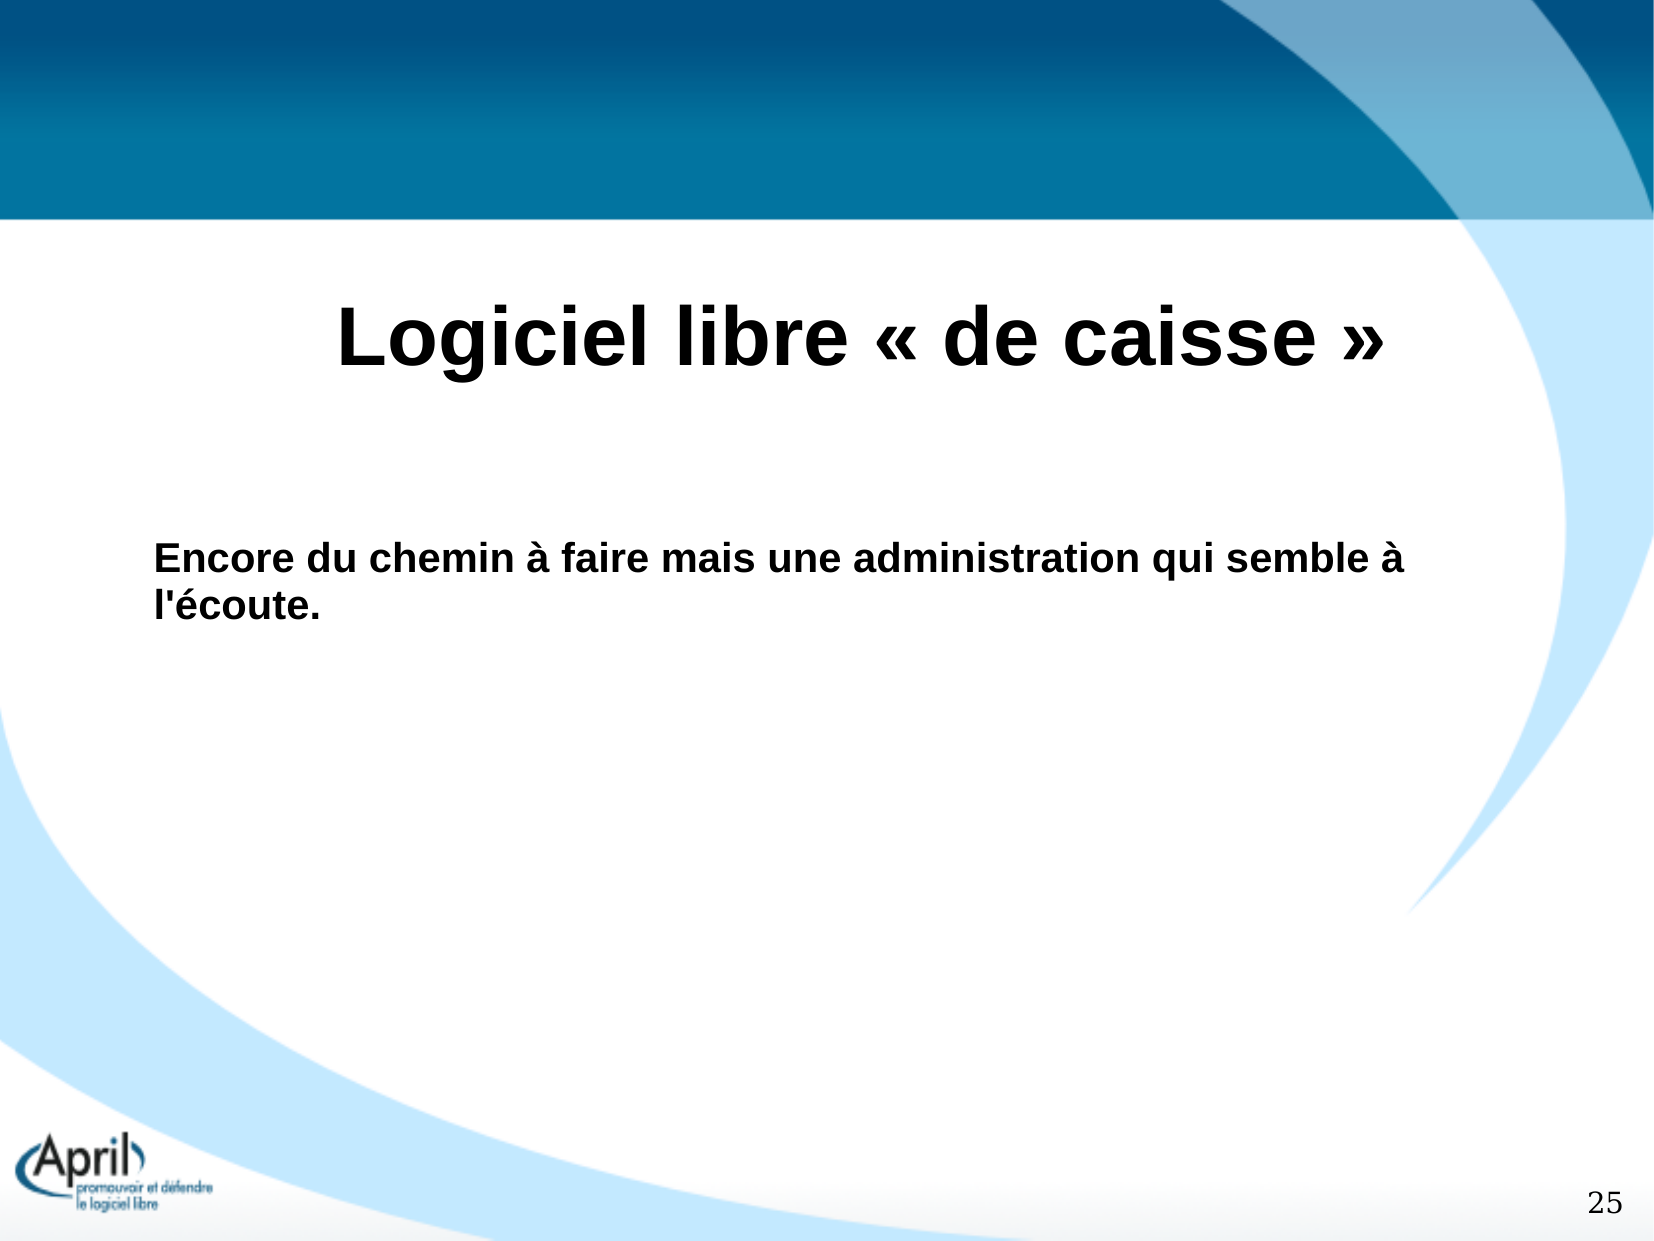

#
Logiciel libre « de caisse »
Encore du chemin à faire mais une administration qui semble à l'écoute.
25